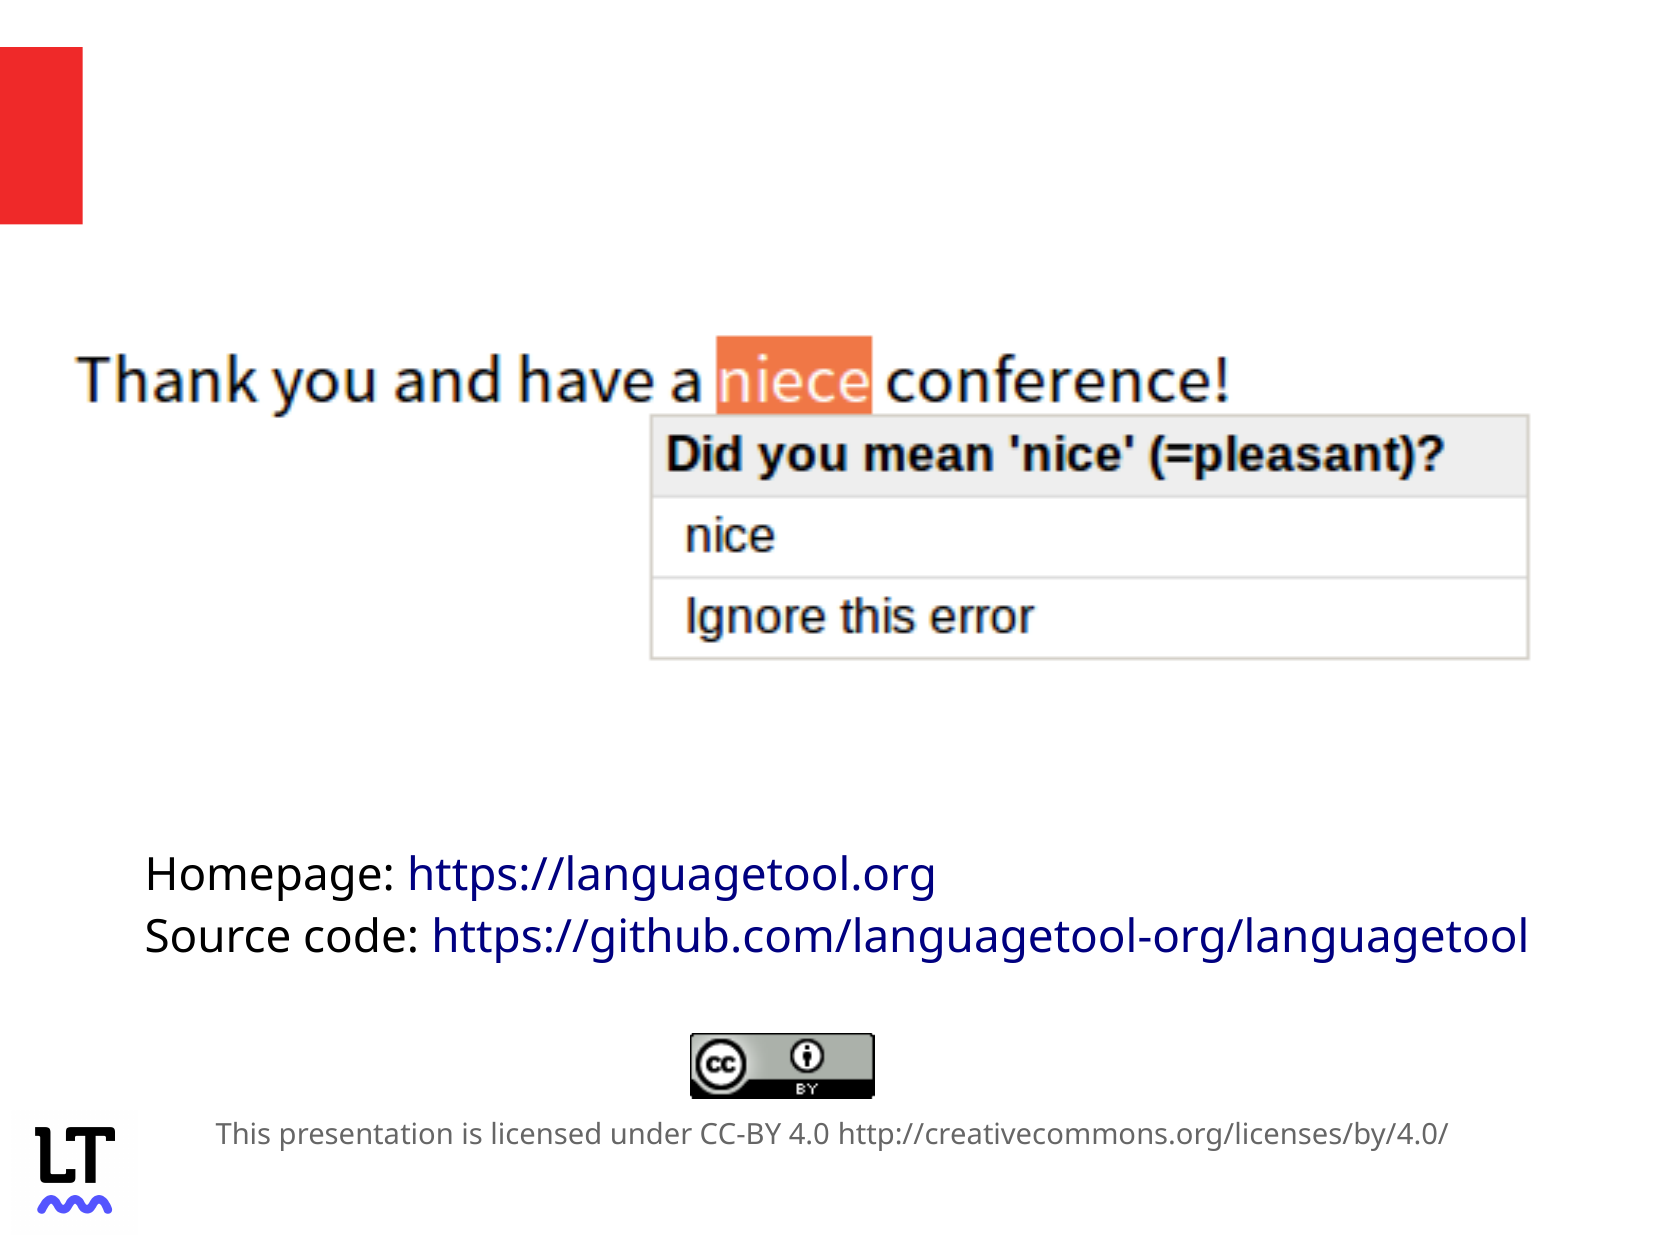

Homepage: https://languagetool.org
Source code: https://github.com/languagetool-org/languagetool
This presentation is licensed under CC-BY 4.0 http://creativecommons.org/licenses/by/4.0/